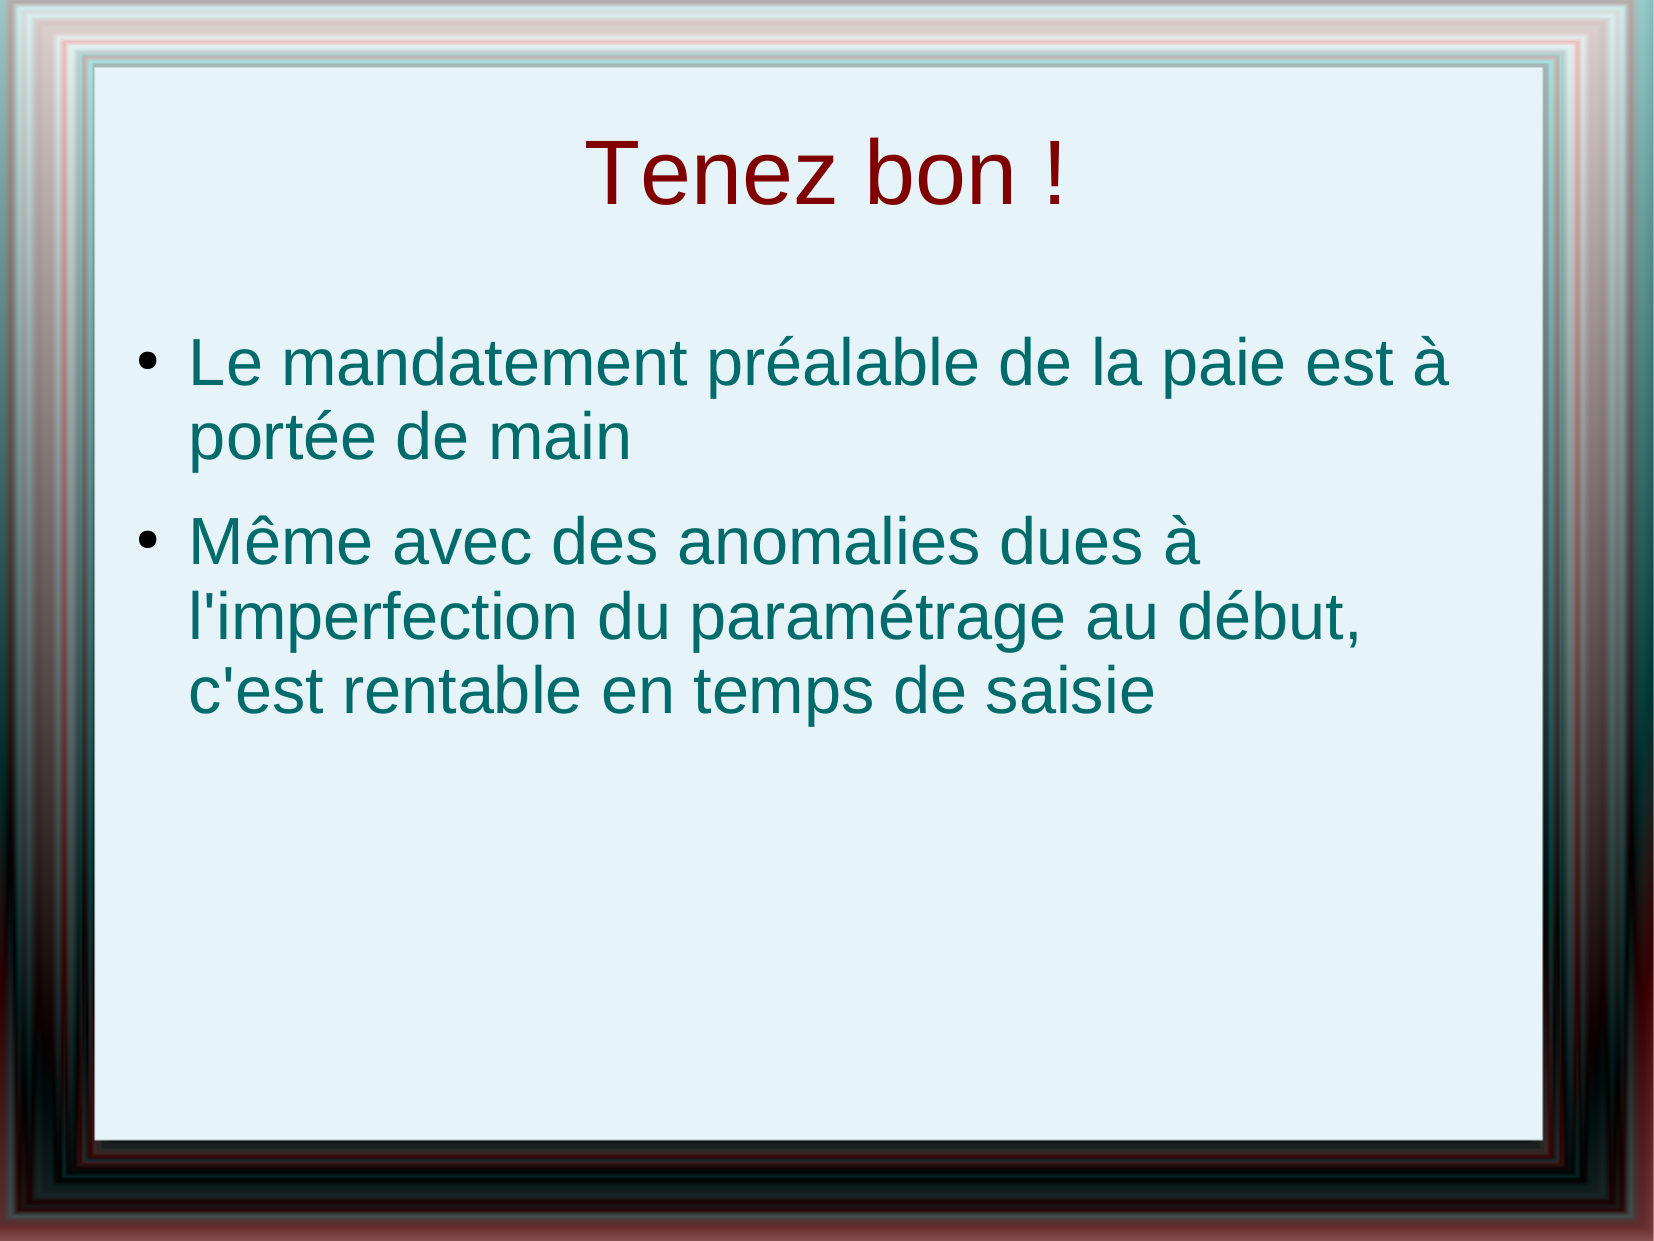

# Tenez bon !
Le mandatement préalable de la paie est à portée de main
Même avec des anomalies dues à l'imperfection du paramétrage au début, c'est rentable en temps de saisie